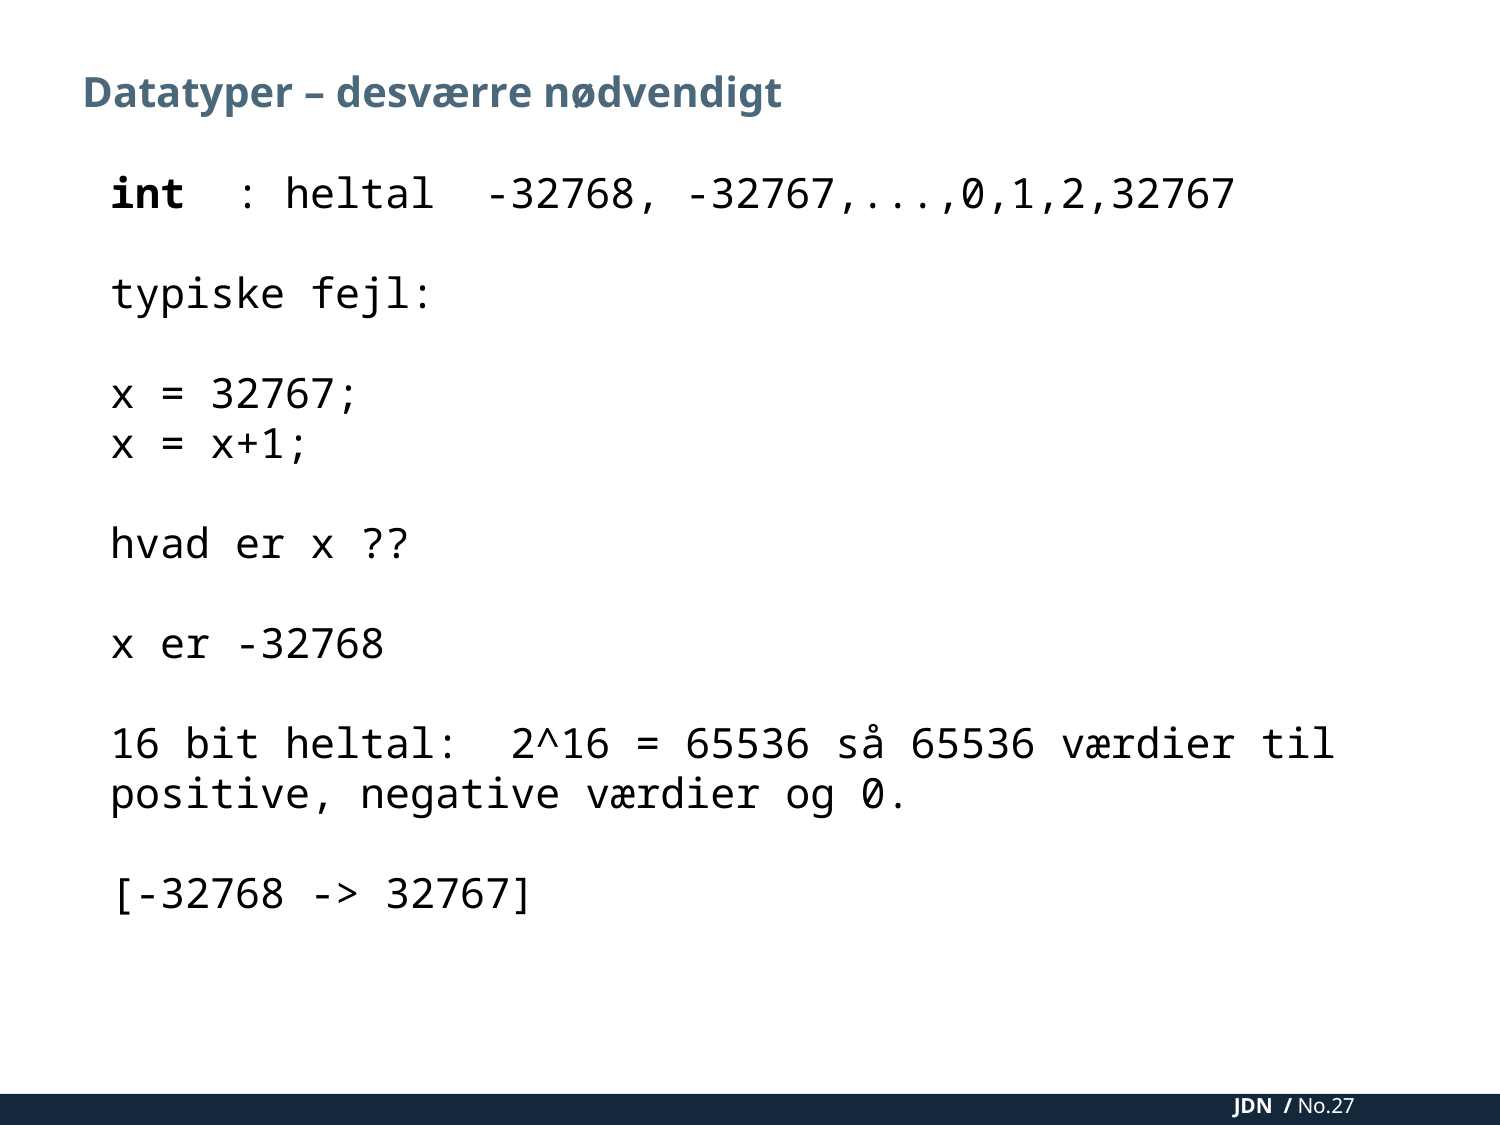

# Datatyper – desværre nødvendigt
int : heltal -32768, -32767,...,0,1,2,32767
typiske fejl:
x = 32767;
x = x+1;
hvad er x ??
x er -32768
16 bit heltal: 2^16 = 65536 så 65536 værdier til positive, negative værdier og 0.
[-32768 -> 32767]